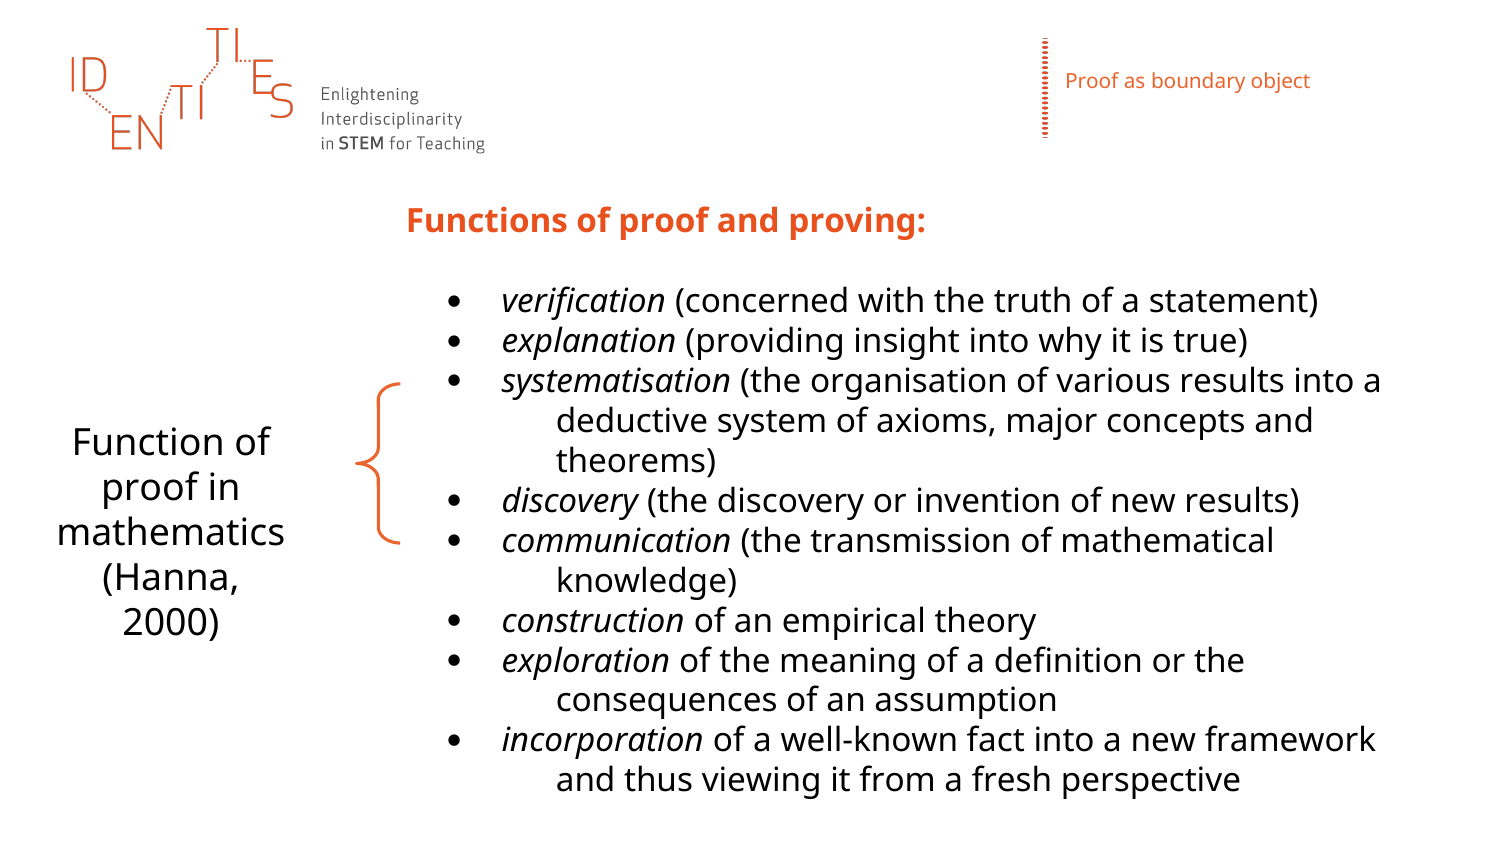

Proof as boundary object
Functions of proof and proving:
verification (concerned with the truth of a statement)
explanation (providing insight into why it is true)
systematisation (the organisation of various results into a deductive system of axioms, major concepts and theorems)
discovery (the discovery or invention of new results)
communication (the transmission of mathematical knowledge)
construction of an empirical theory
exploration of the meaning of a definition or the consequences of an assumption
incorporation of a well-known fact into a new framework and thus viewing it from a fresh perspective
Function of proof in mathematics
(Hanna, 2000)